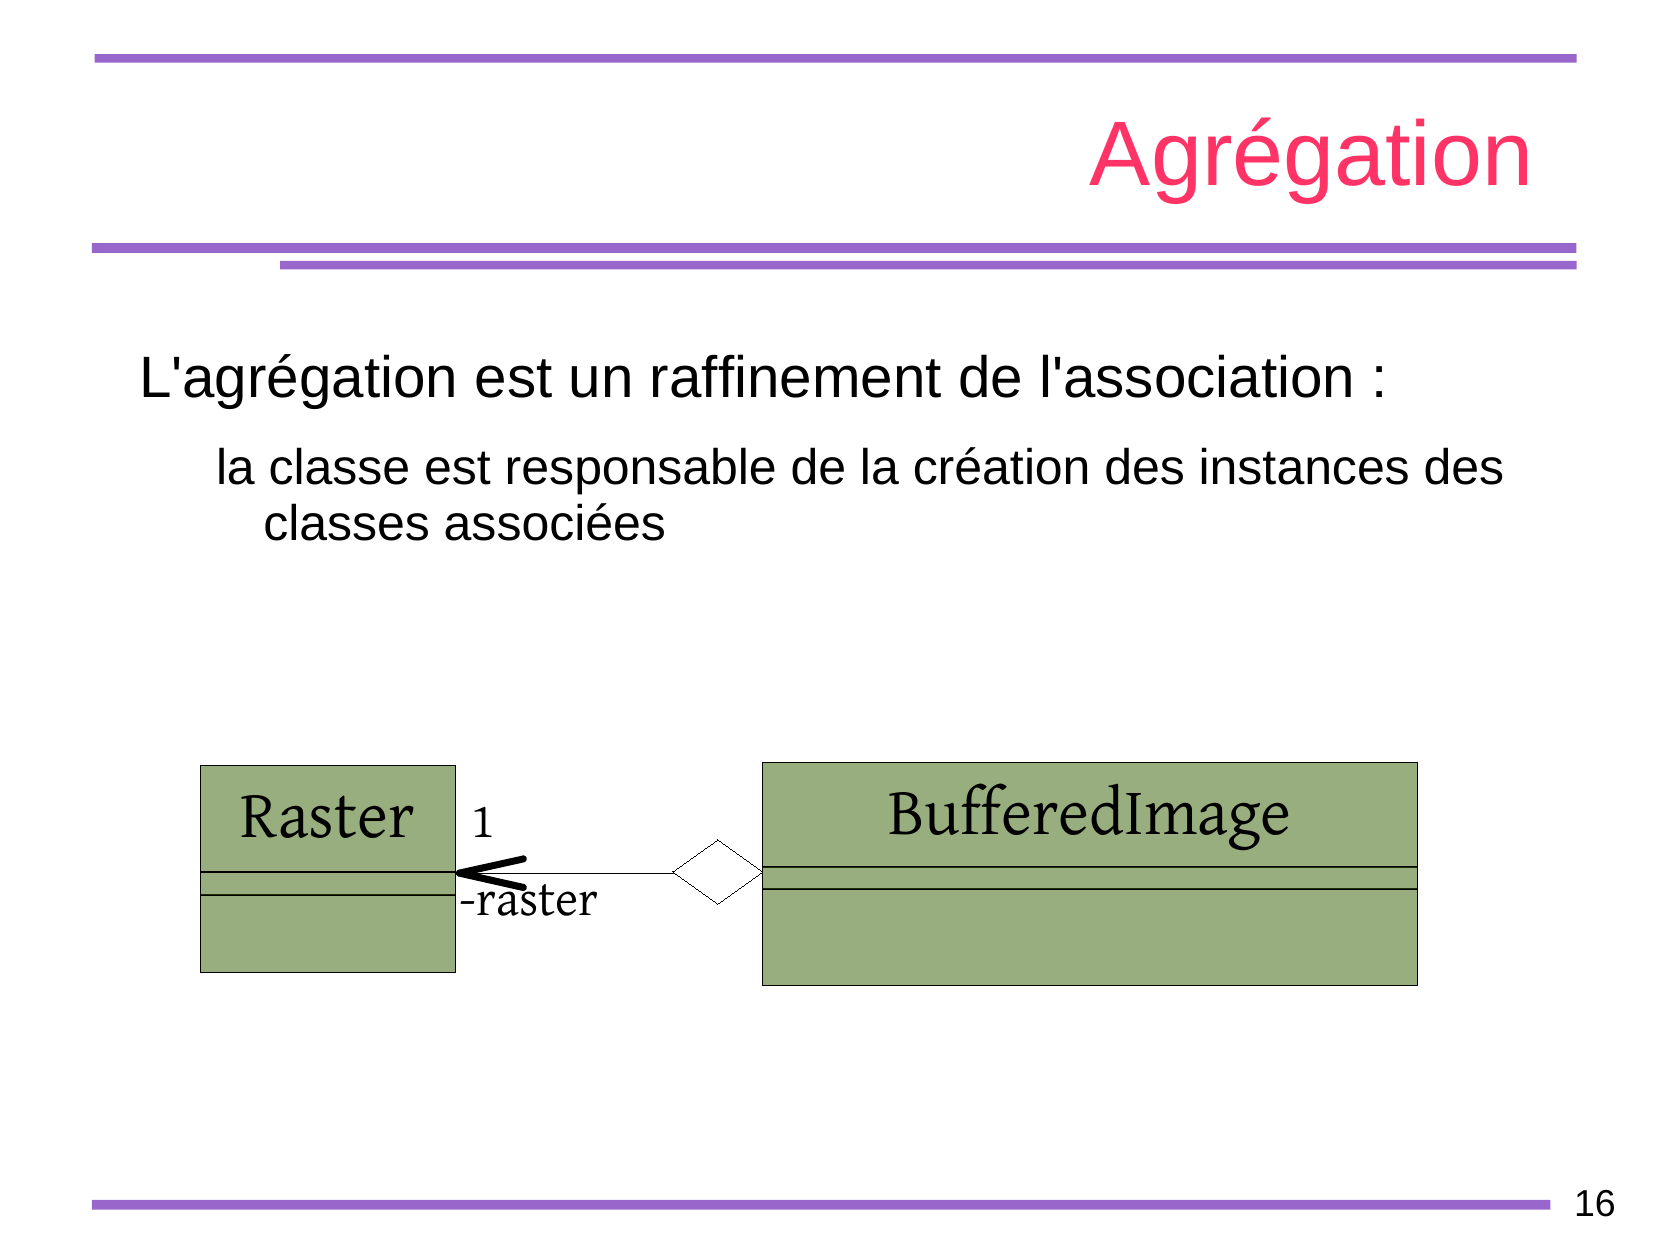

# Agrégation
L'agrégation est un raffinement de l'association :
la classe est responsable de la création des instances des classes associées
BufferedImage
Raster
1
-raster